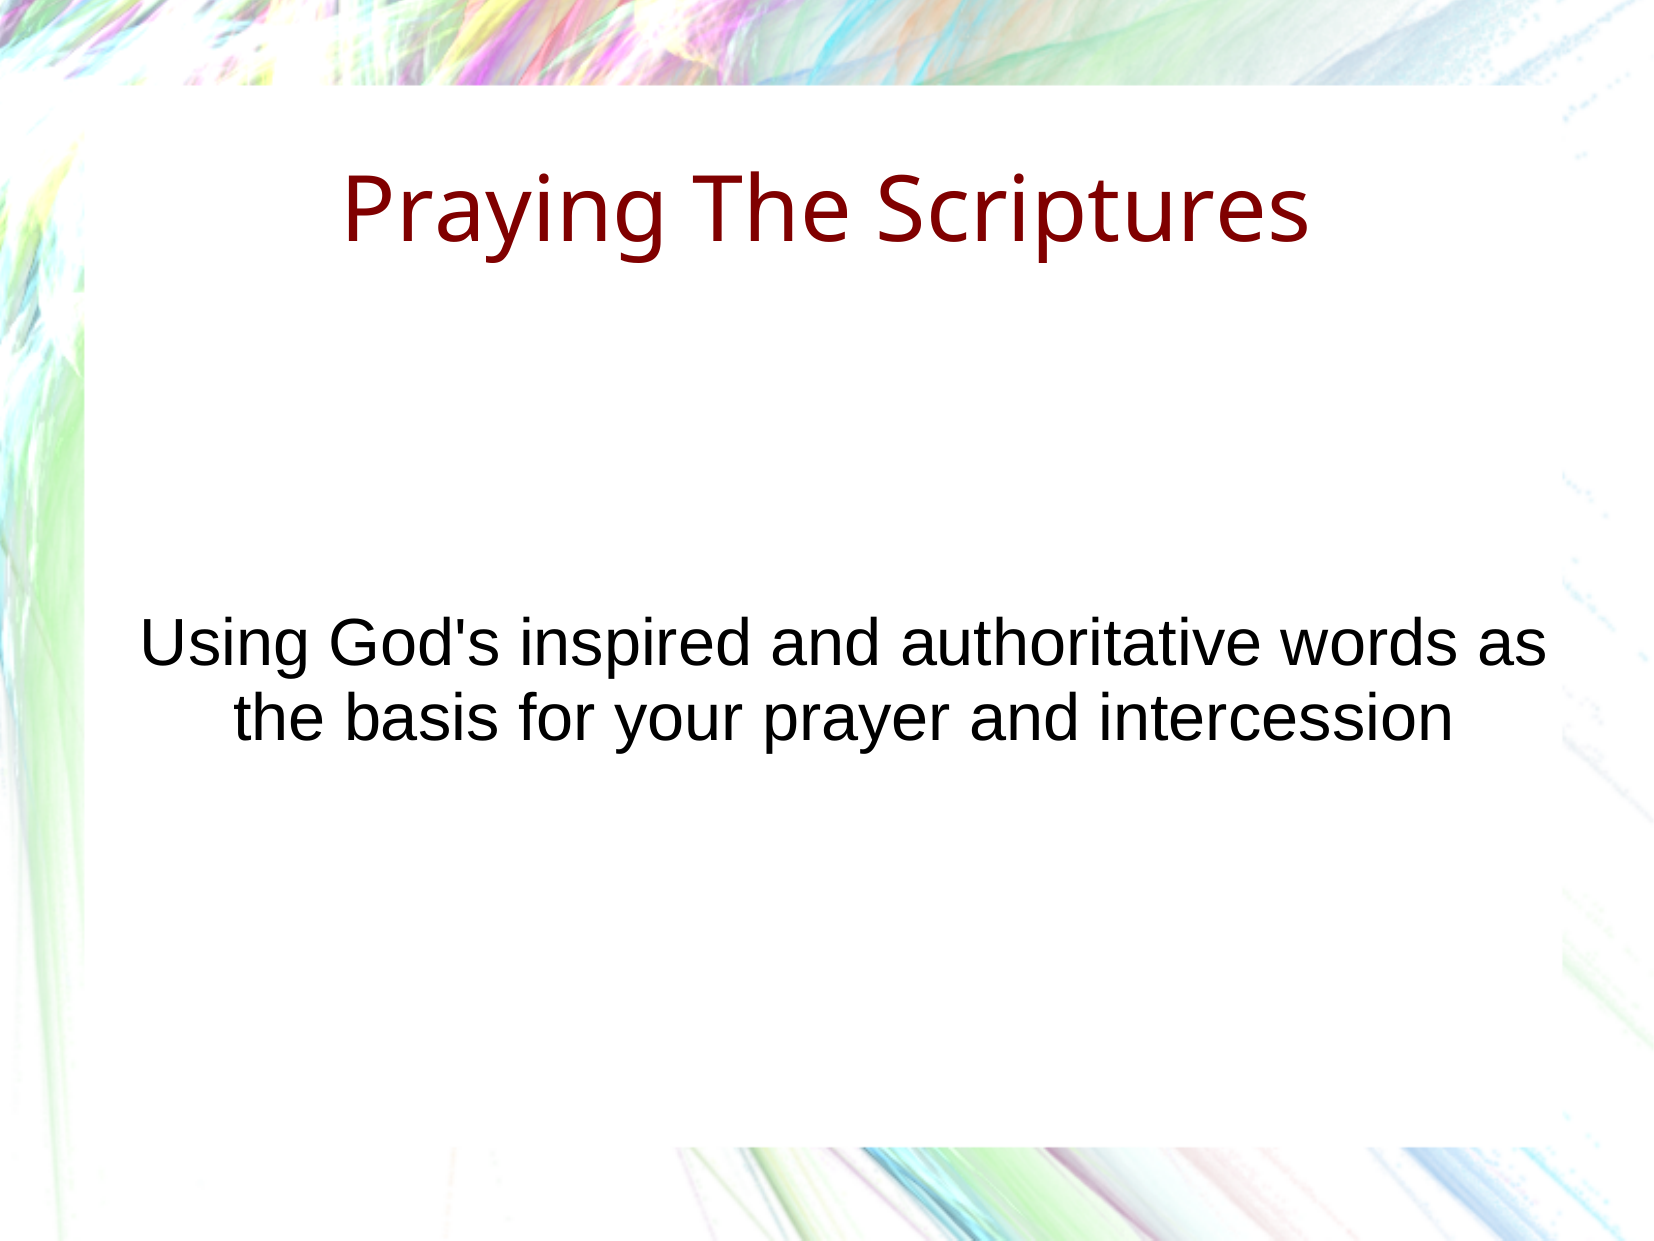

# Praying The Scriptures
Using God's inspired and authoritative words as the basis for your prayer and intercession